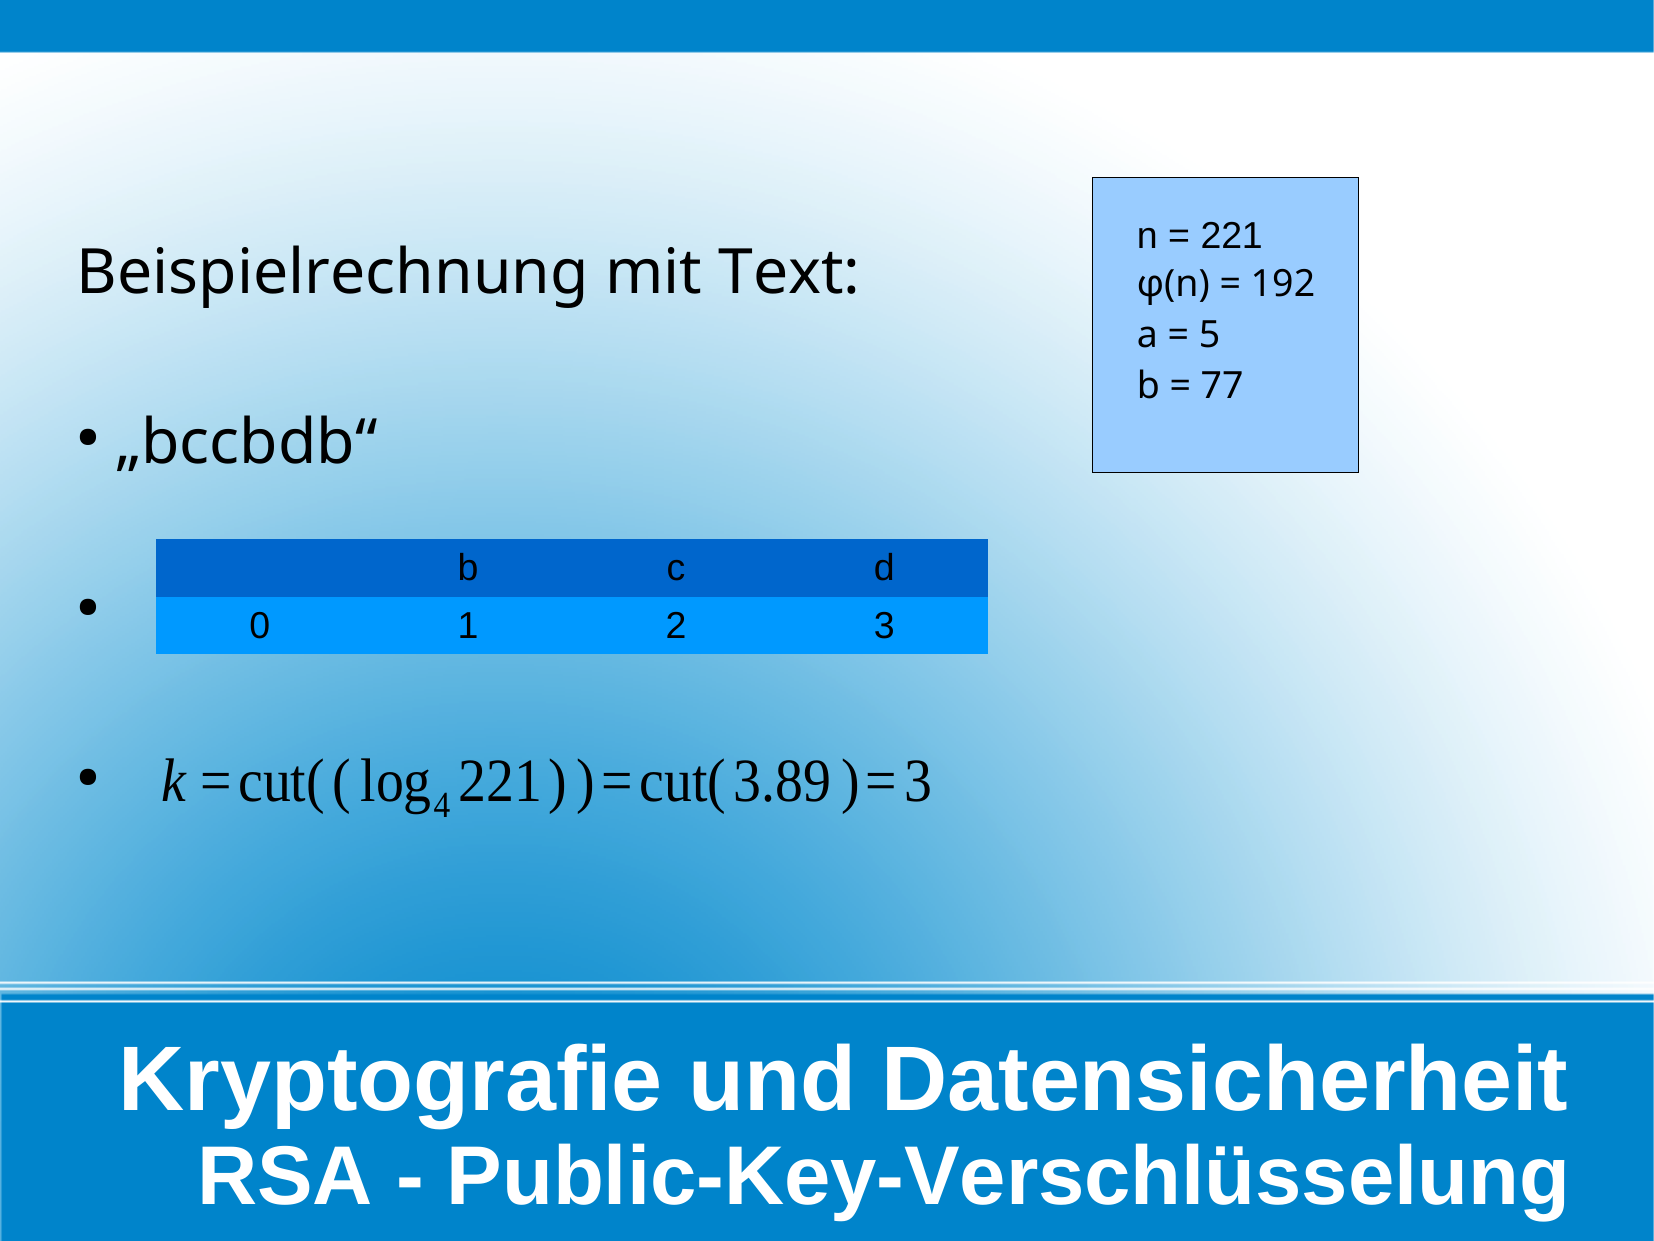

Beispielrechnung mit Text:
 „bccbdb“
n = 221
φ(n) = 192
a = 5
b = 77
| | b | c | d |
| --- | --- | --- | --- |
| 0 | 1 | 2 | 3 |
# Kryptografie und Datensicherheit RSA - Public-Key-Verschlüsselung